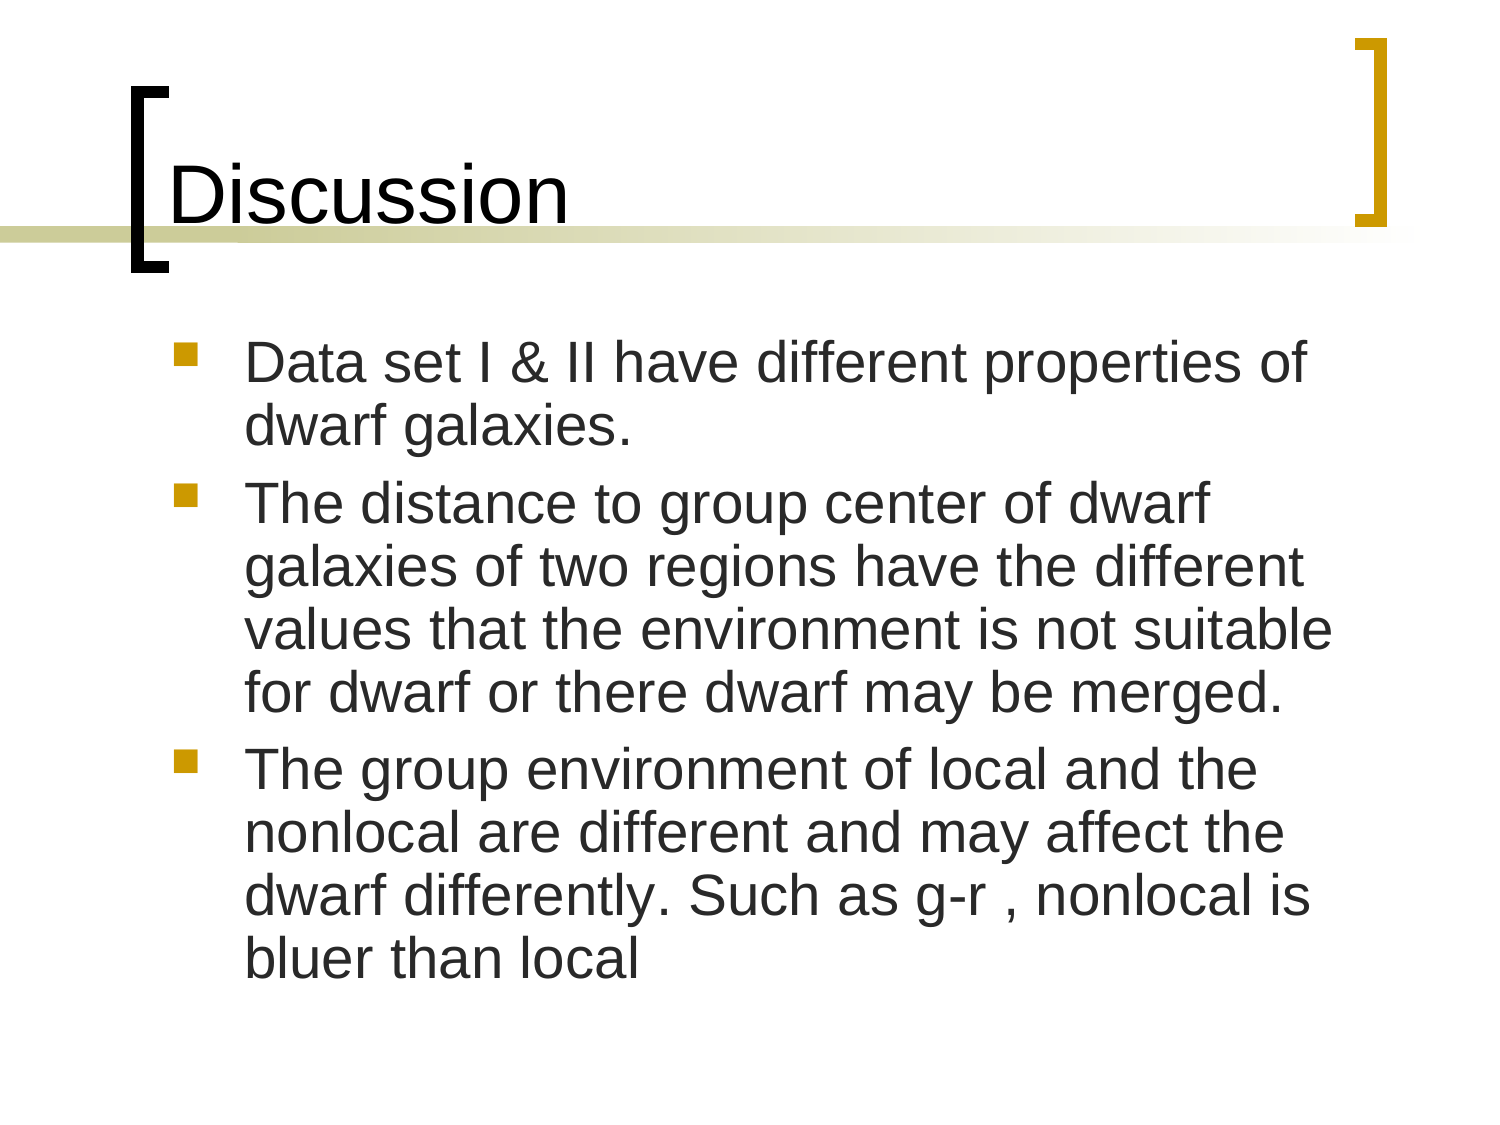

# Discussion
Data set I & II have different properties of dwarf galaxies.
The distance to group center of dwarf galaxies of two regions have the different values that the environment is not suitable for dwarf or there dwarf may be merged.
The group environment of local and the nonlocal are different and may affect the dwarf differently. Such as g-r , nonlocal is bluer than local